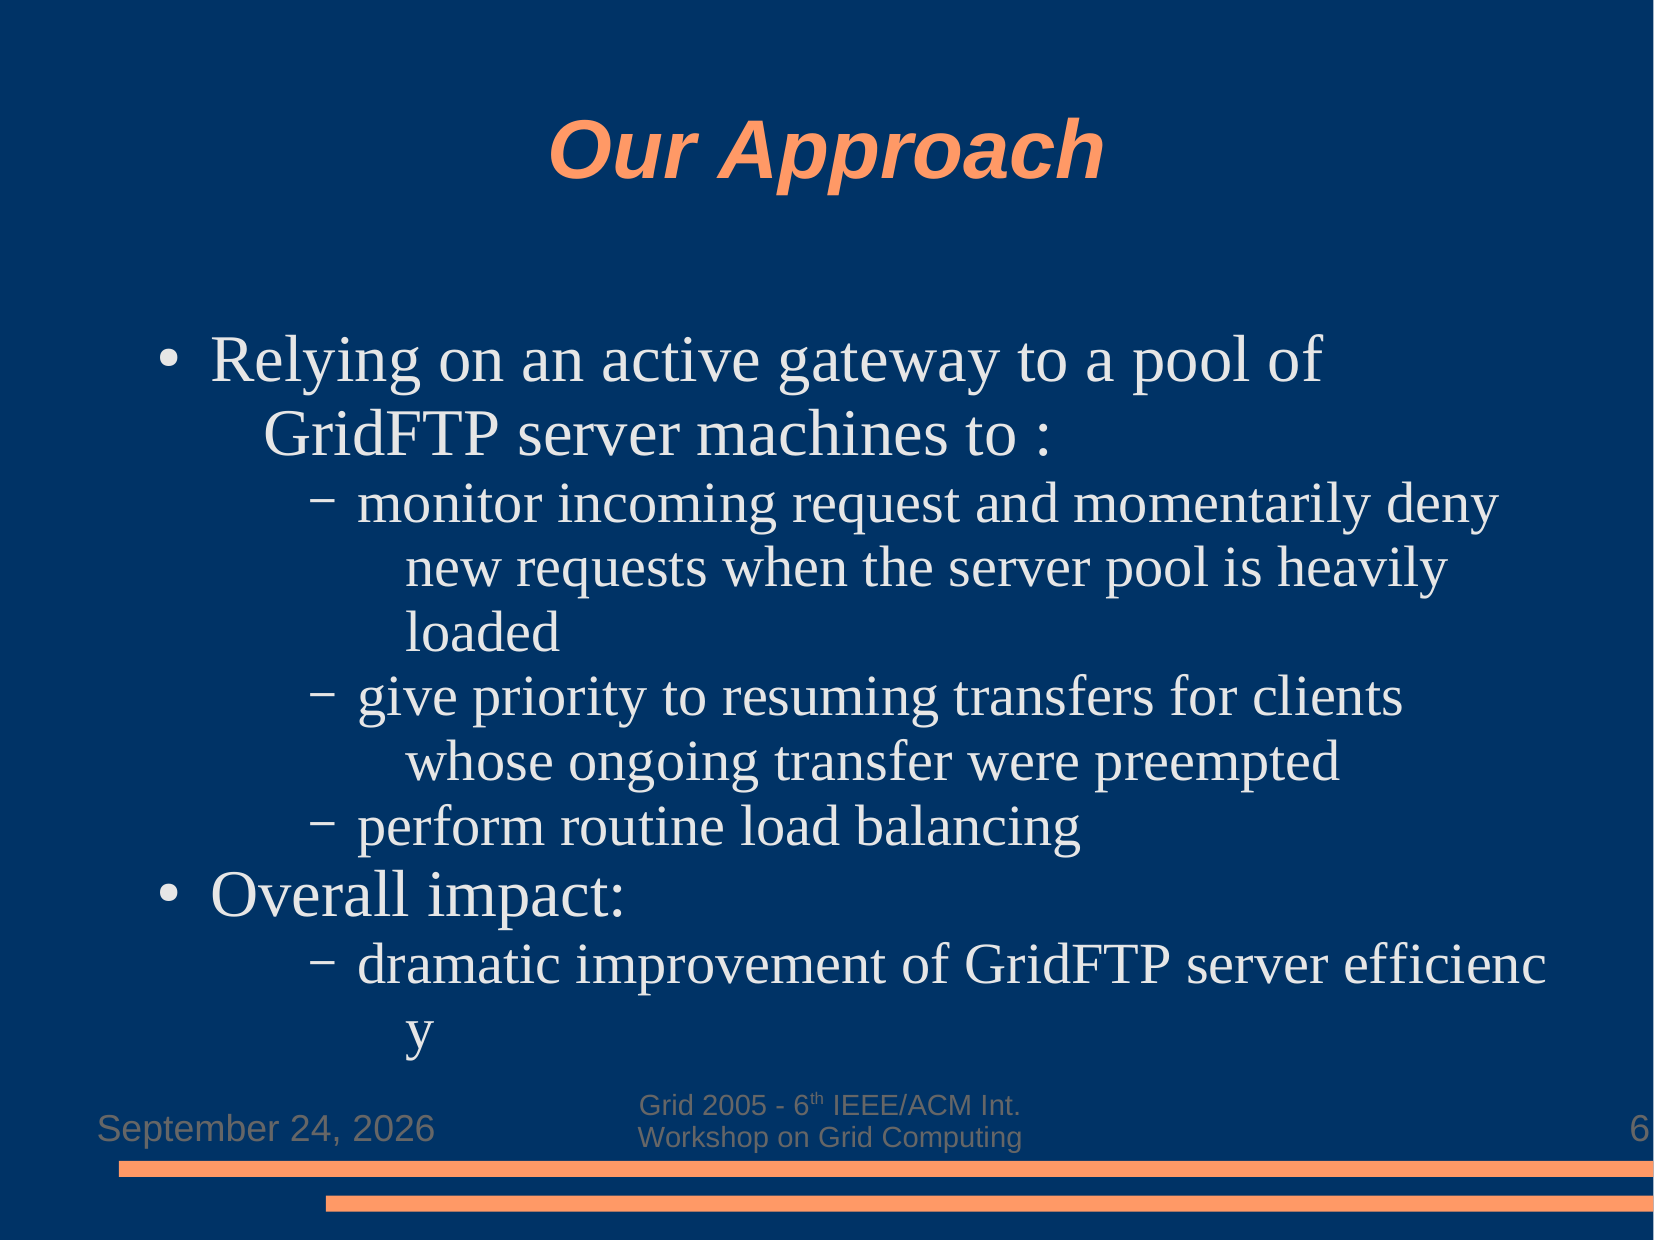

# Our Approach
Relying on an active gateway to a pool of GridFTP server machines to :
monitor incoming request and momentarily deny new requests when the server pool is heavily loaded
give priority to resuming transfers for clients whose ongoing transfer were preempted
perform routine load balancing
Overall impact:
dramatic improvement of GridFTP server efficiency